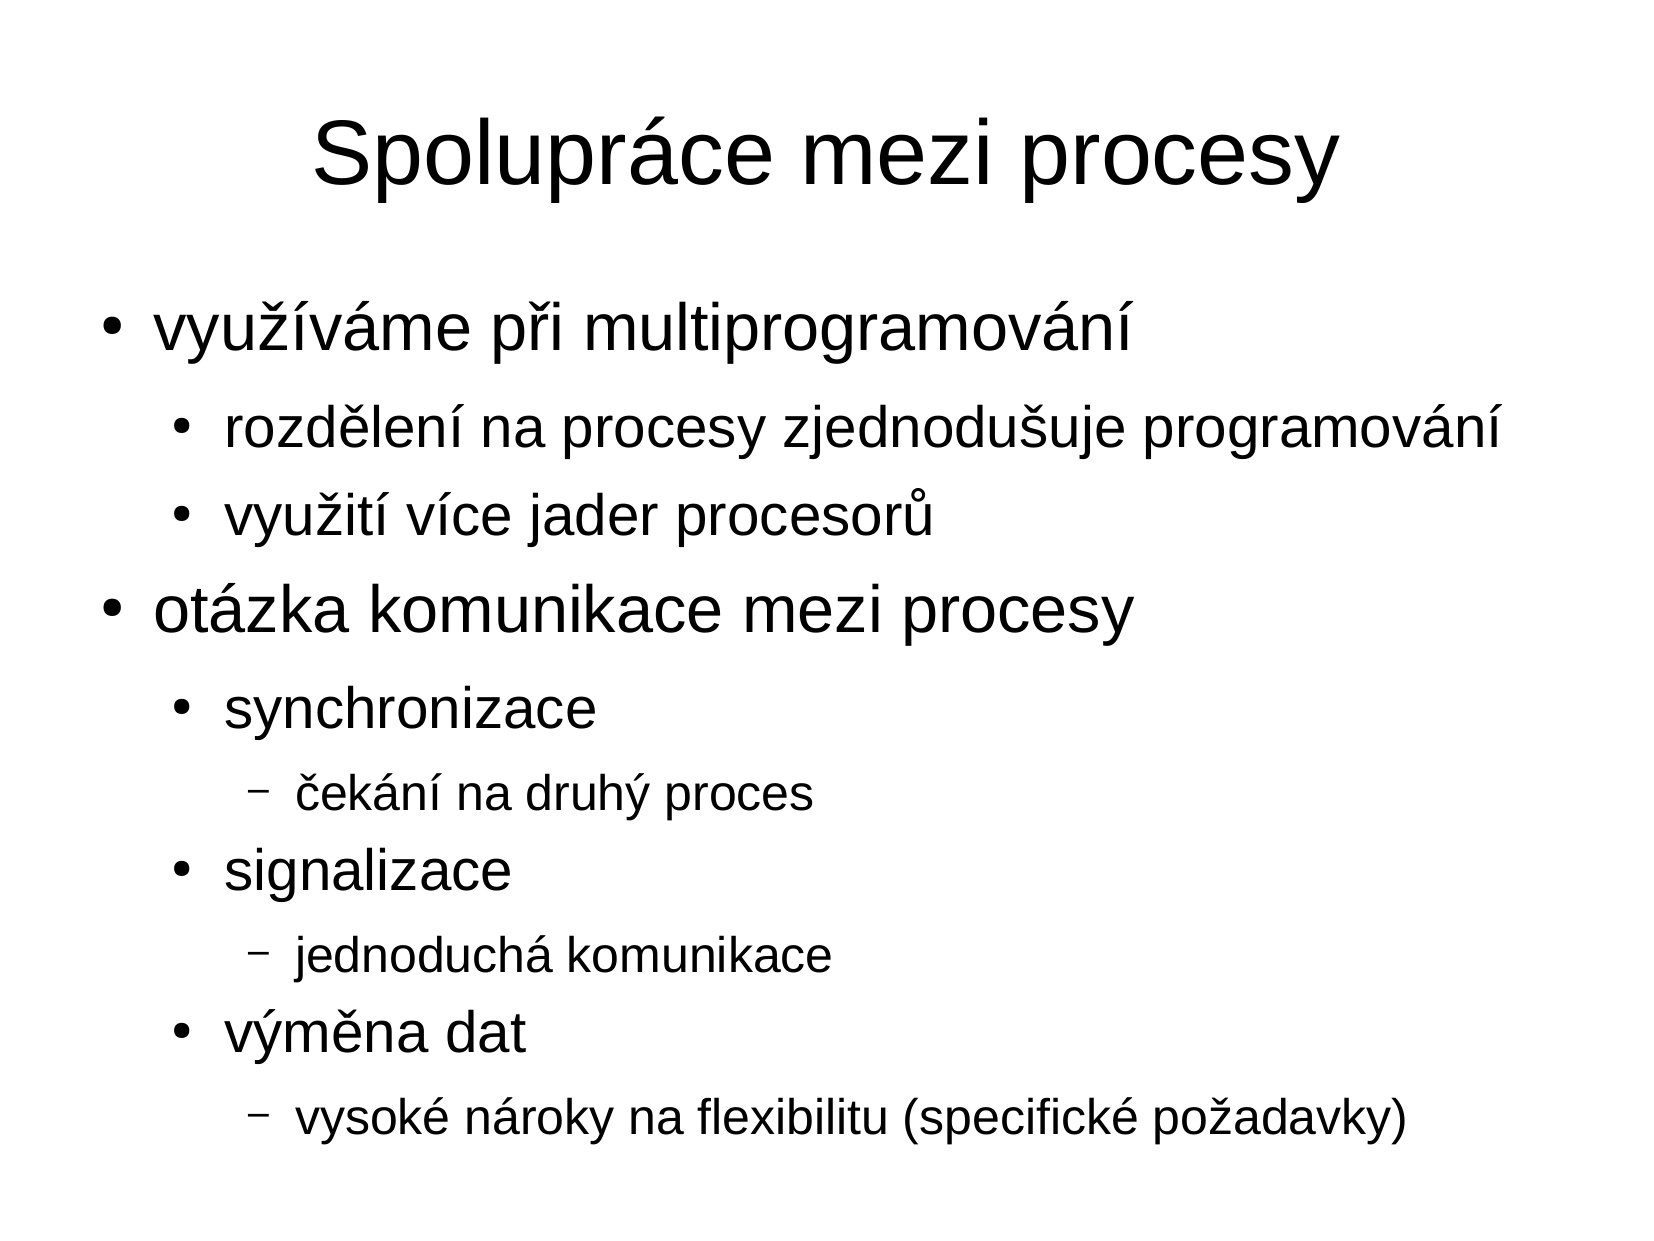

# Spolupráce mezi procesy
využíváme při multiprogramování
rozdělení na procesy zjednodušuje programování
využití více jader procesorů
otázka komunikace mezi procesy
synchronizace
čekání na druhý proces
signalizace
jednoduchá komunikace
výměna dat
vysoké nároky na flexibilitu (specifické požadavky)